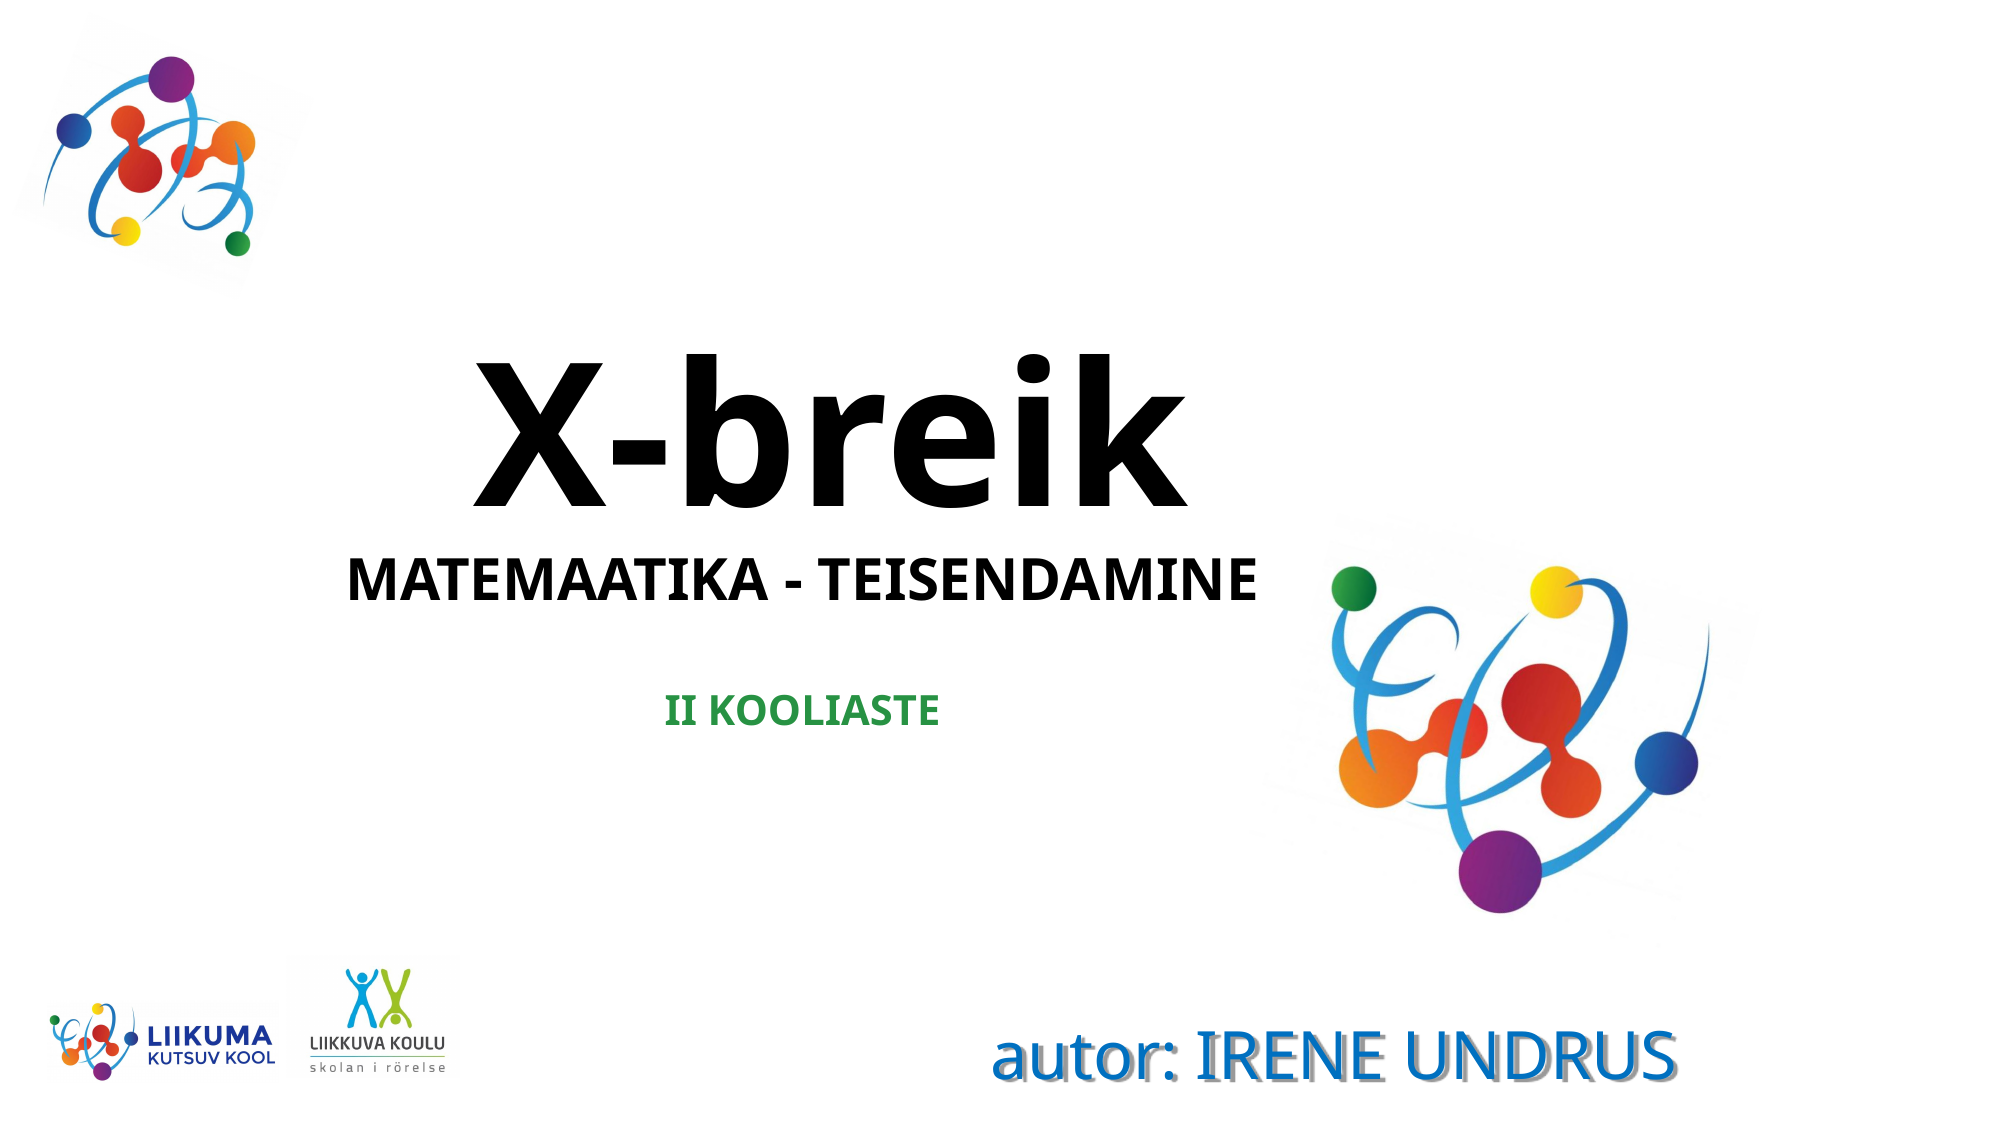

#
X-breik
MATEMAATIKA - TEISENDAMINE
II KOOLIASTE
autor: IRENE UNDRUS